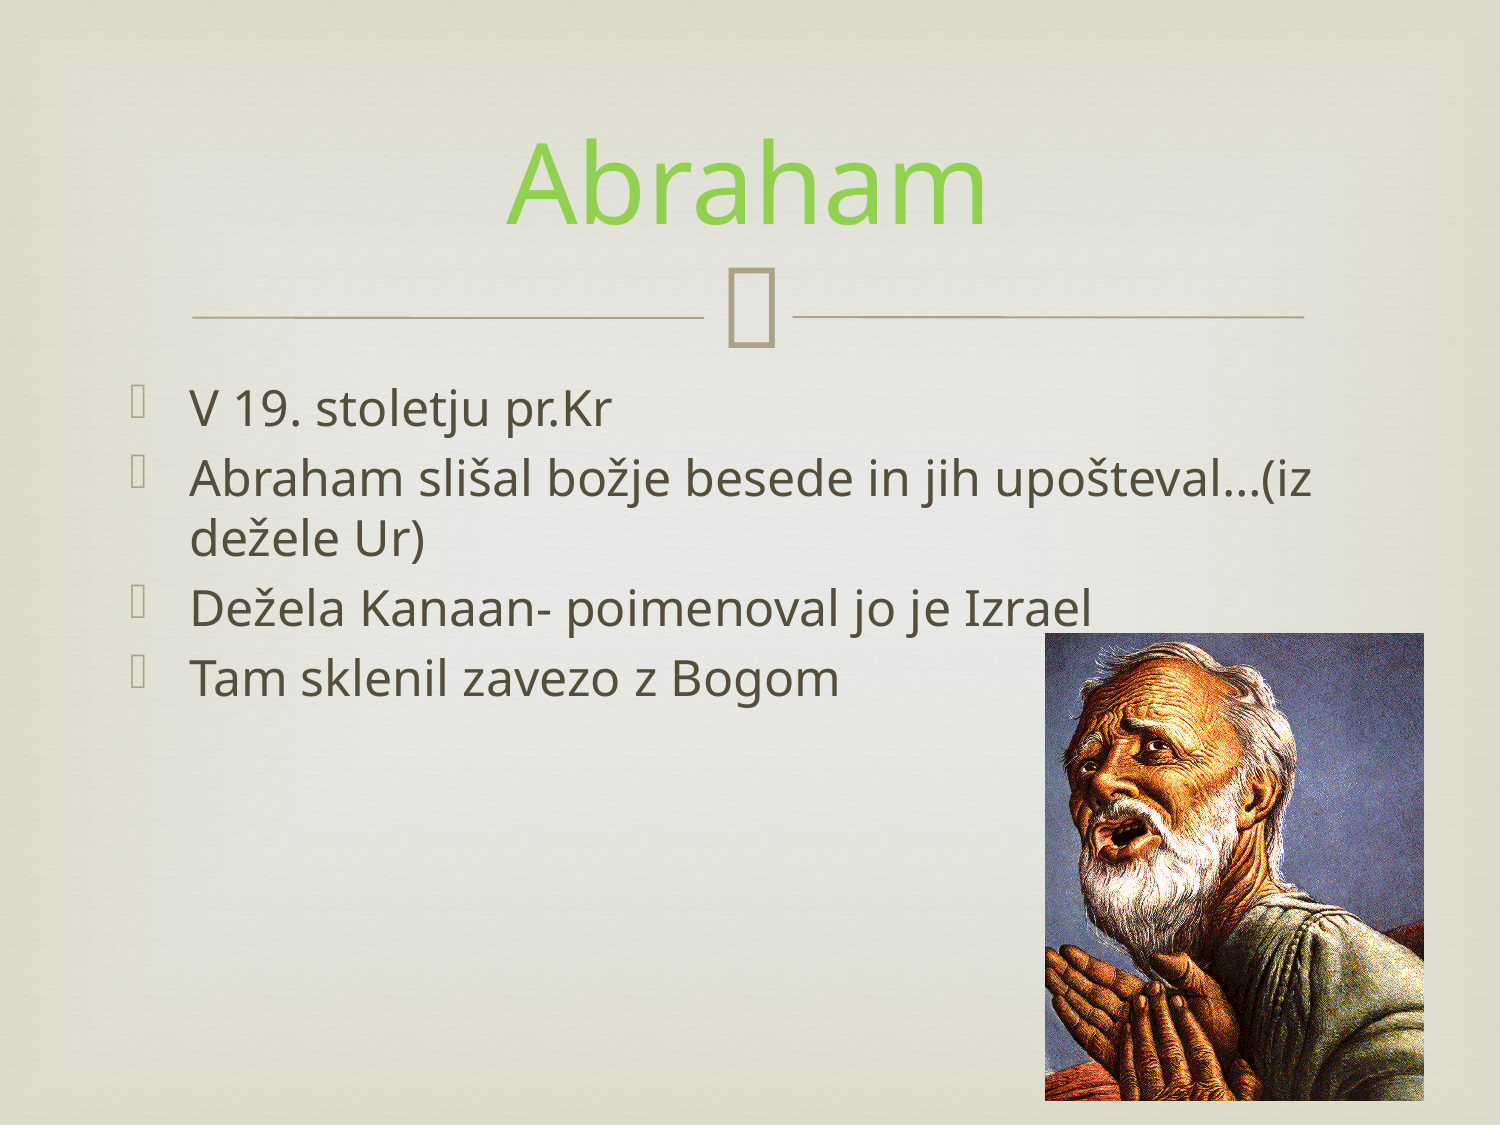

Abraham
# V 19. stoletju pr.Kr
Abraham slišal božje besede in jih upošteval…(iz dežele Ur)
Dežela Kanaan- poimenoval jo je Izrael
Tam sklenil zavezo z Bogom